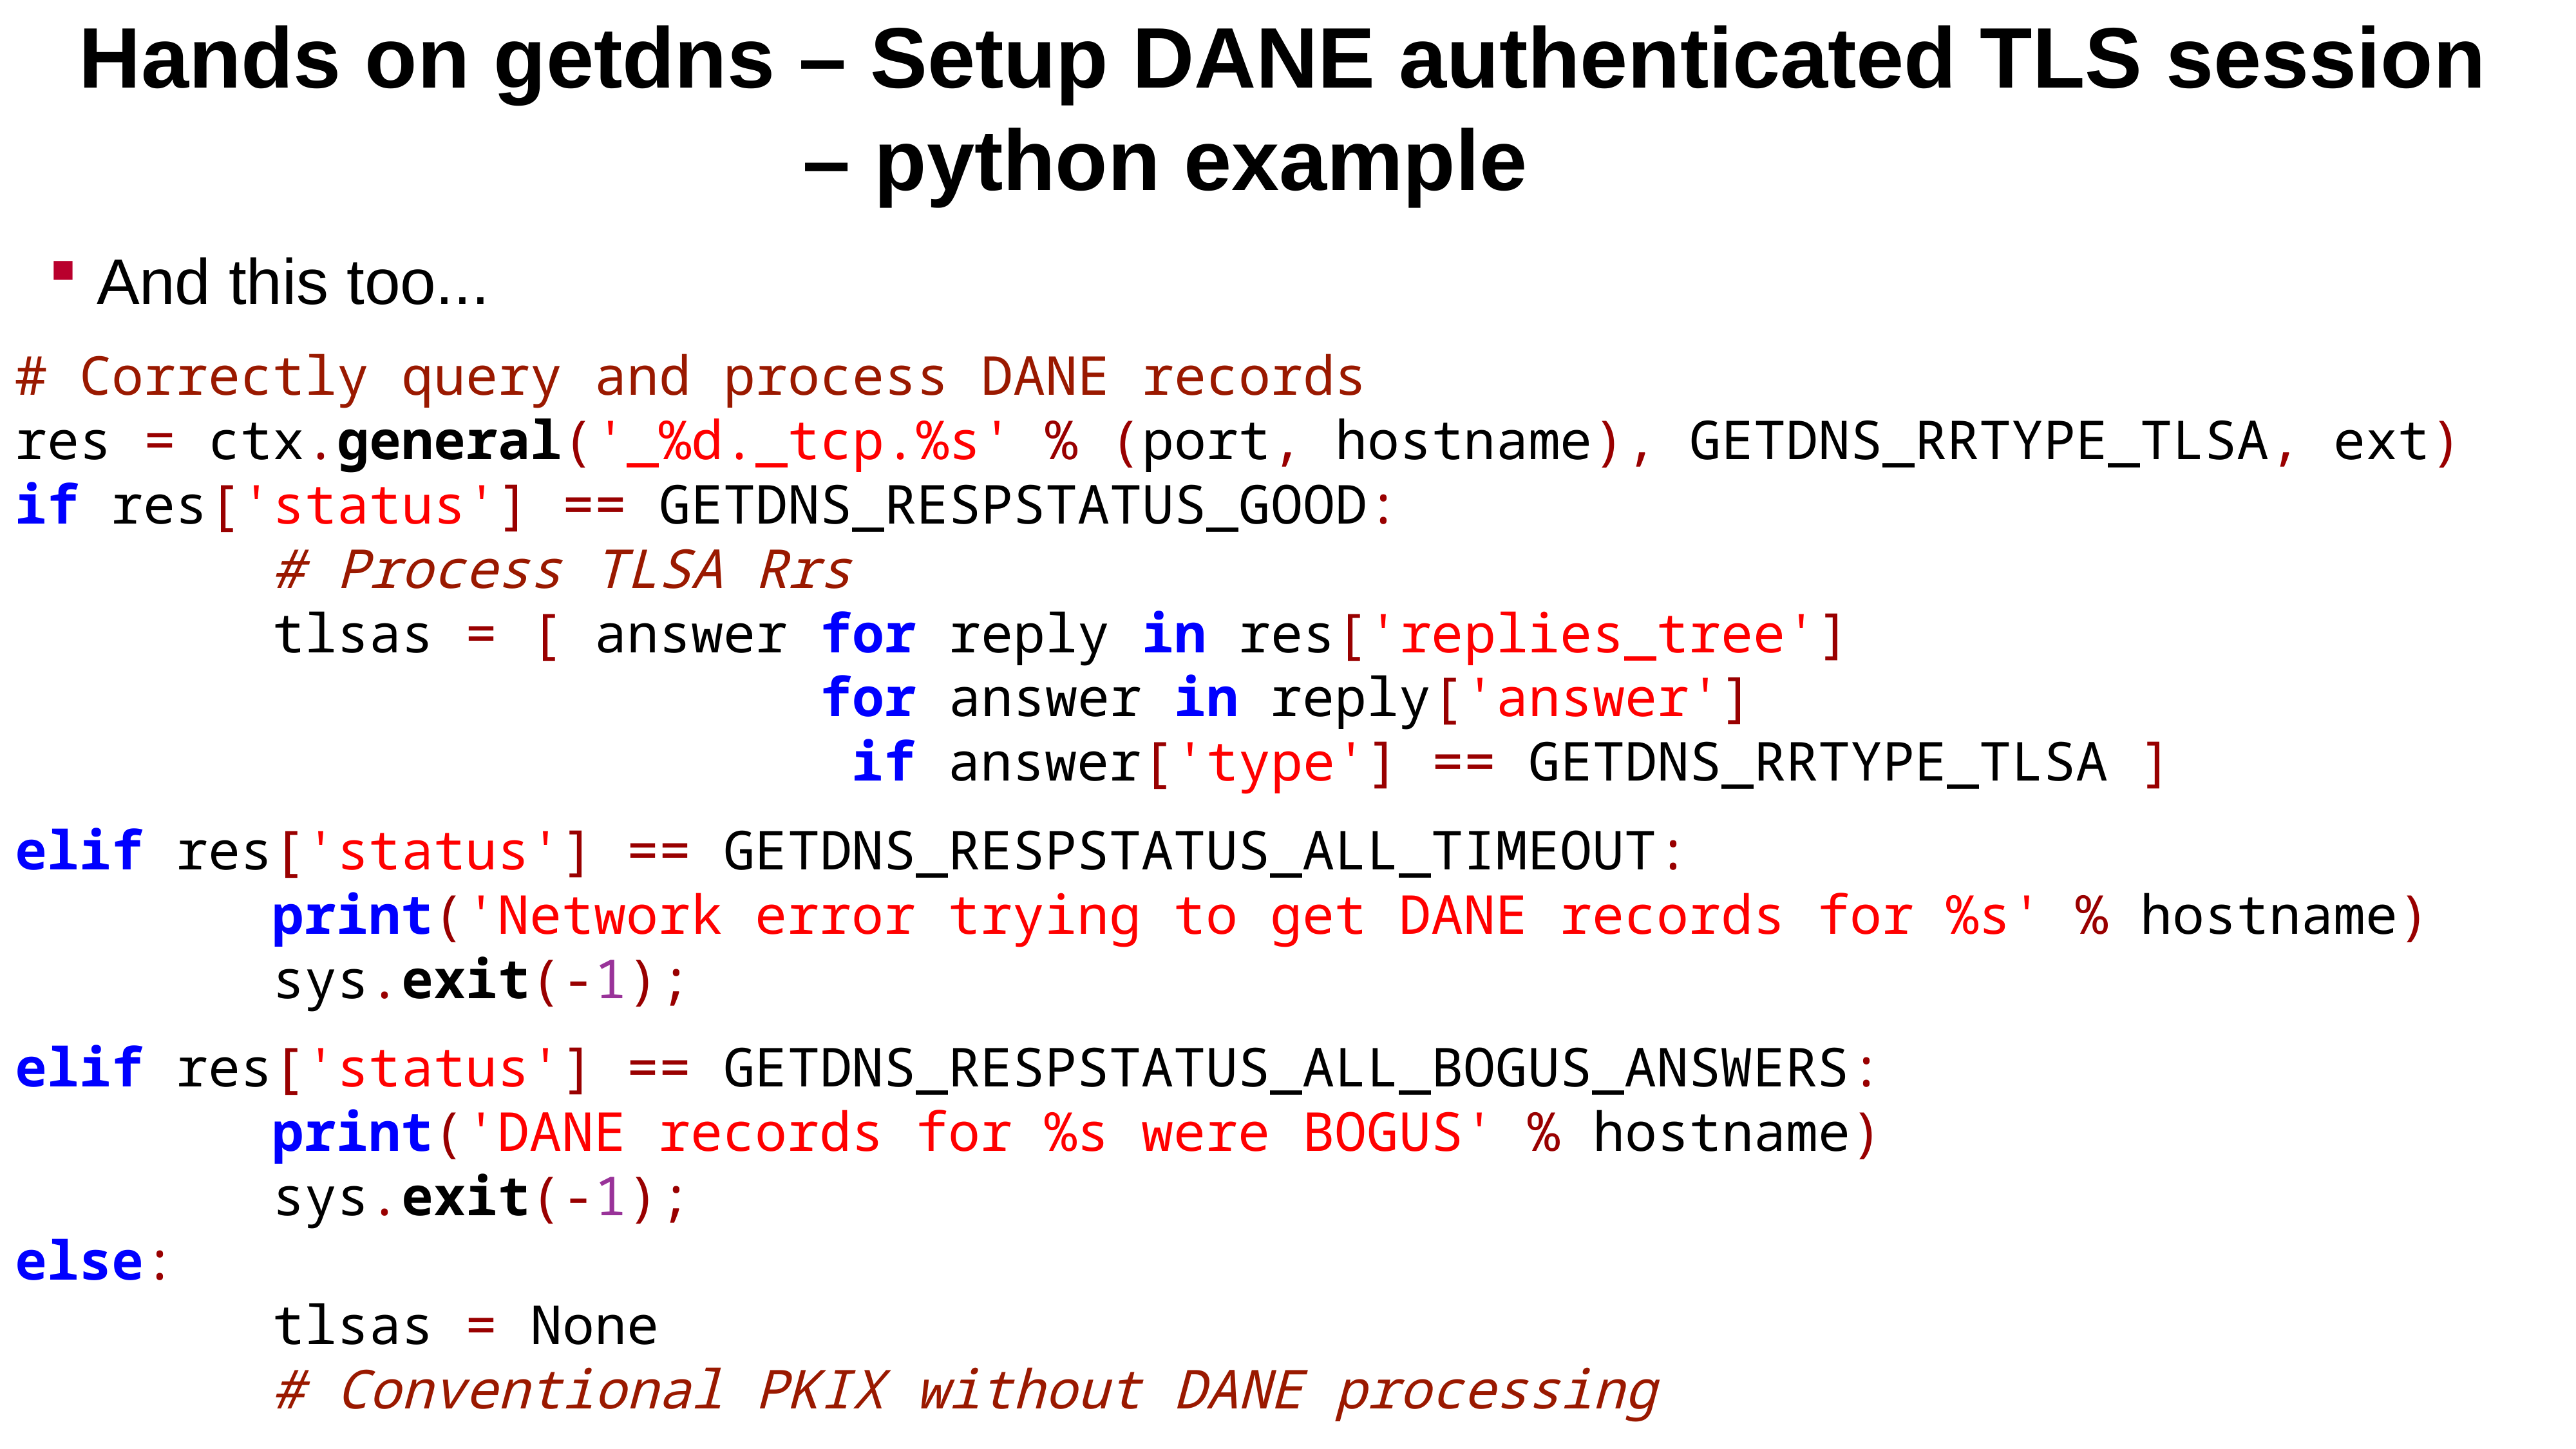

# Hands on getdns – Setup DANE authenticated TLS session – python example
And this too...
# Correctly query and process DANE records res = ctx.general('_%d._tcp.%s' % (port, hostname), GETDNS_RRTYPE_TLSA, ext) if res['status'] == GETDNS_RESPSTATUS_GOOD: # Process TLSA Rrs tlsas = [ answer for reply in res['replies_tree'] for answer in reply['answer'] if answer['type'] == GETDNS_RRTYPE_TLSA ]
elif res['status'] == GETDNS_RESPSTATUS_ALL_TIMEOUT:
 print('Network error trying to get DANE records for %s' % hostname)
 sys.exit(-1);
elif res['status'] == GETDNS_RESPSTATUS_ALL_BOGUS_ANSWERS:
 print('DANE records for %s were BOGUS' % hostname)
 sys.exit(-1);
else:
 tlsas = None
 # Conventional PKIX without DANE processing